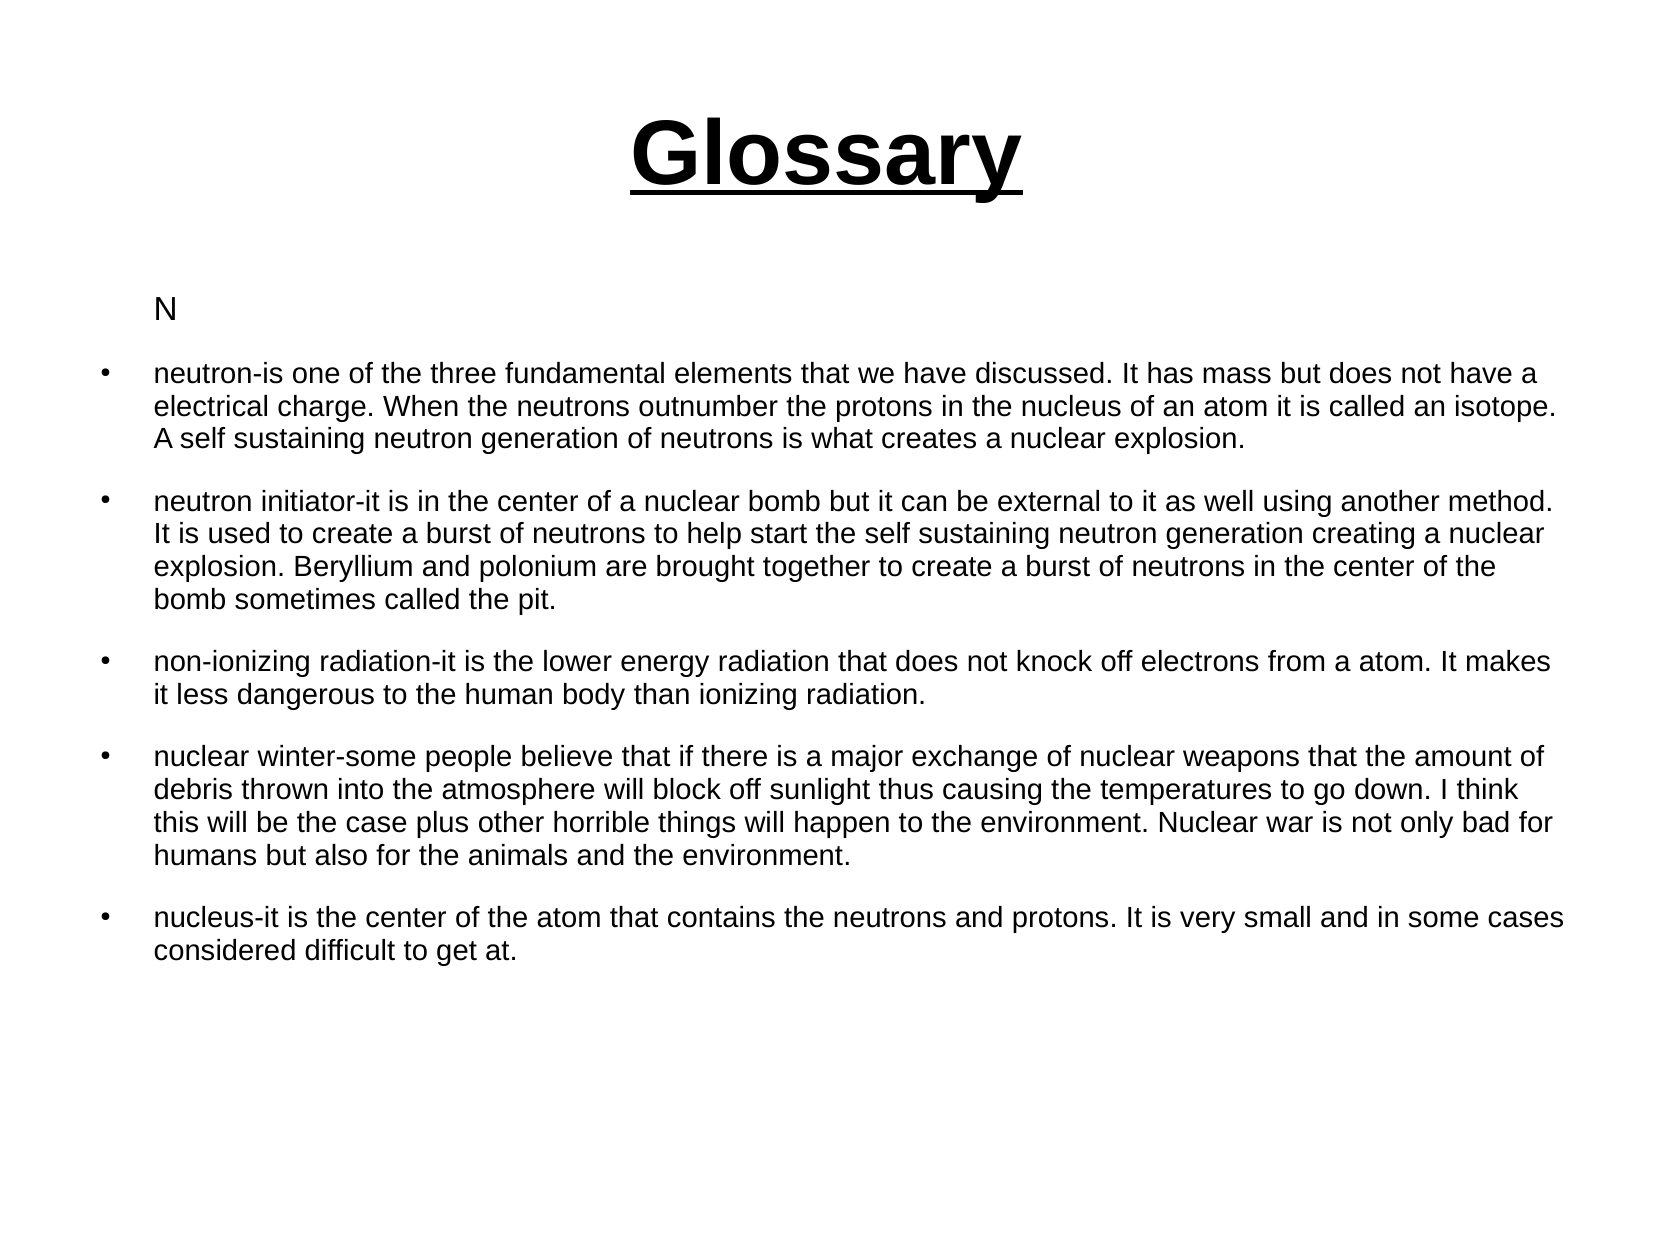

# Glossary
N
neutron-is one of the three fundamental elements that we have discussed. It has mass but does not have a electrical charge. When the neutrons outnumber the protons in the nucleus of an atom it is called an isotope. A self sustaining neutron generation of neutrons is what creates a nuclear explosion.
neutron initiator-it is in the center of a nuclear bomb but it can be external to it as well using another method. It is used to create a burst of neutrons to help start the self sustaining neutron generation creating a nuclear explosion. Beryllium and polonium are brought together to create a burst of neutrons in the center of the bomb sometimes called the pit.
non-ionizing radiation-it is the lower energy radiation that does not knock off electrons from a atom. It makes it less dangerous to the human body than ionizing radiation.
nuclear winter-some people believe that if there is a major exchange of nuclear weapons that the amount of debris thrown into the atmosphere will block off sunlight thus causing the temperatures to go down. I think this will be the case plus other horrible things will happen to the environment. Nuclear war is not only bad for humans but also for the animals and the environment.
nucleus-it is the center of the atom that contains the neutrons and protons. It is very small and in some cases considered difficult to get at.